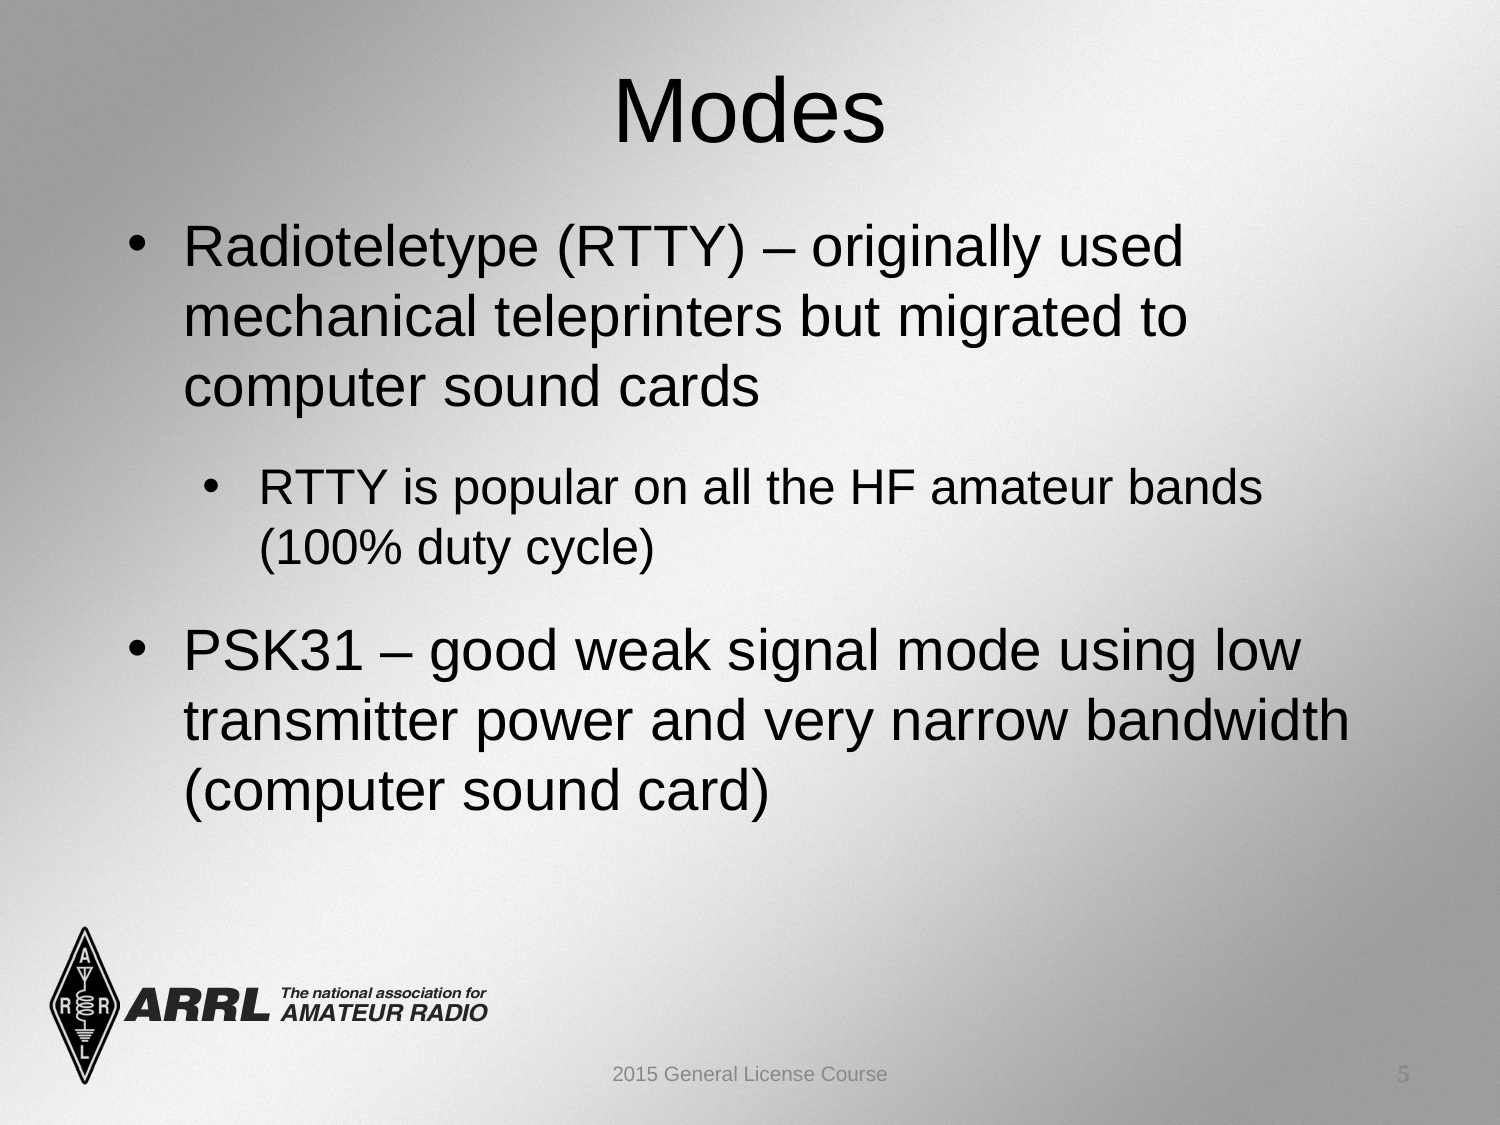

Modes
Radioteletype (RTTY) – originally used mechanical teleprinters but migrated to computer sound cards
RTTY is popular on all the HF amateur bands (100% duty cycle)
PSK31 – good weak signal mode using low transmitter power and very narrow bandwidth (computer sound card)
2015 General License Course